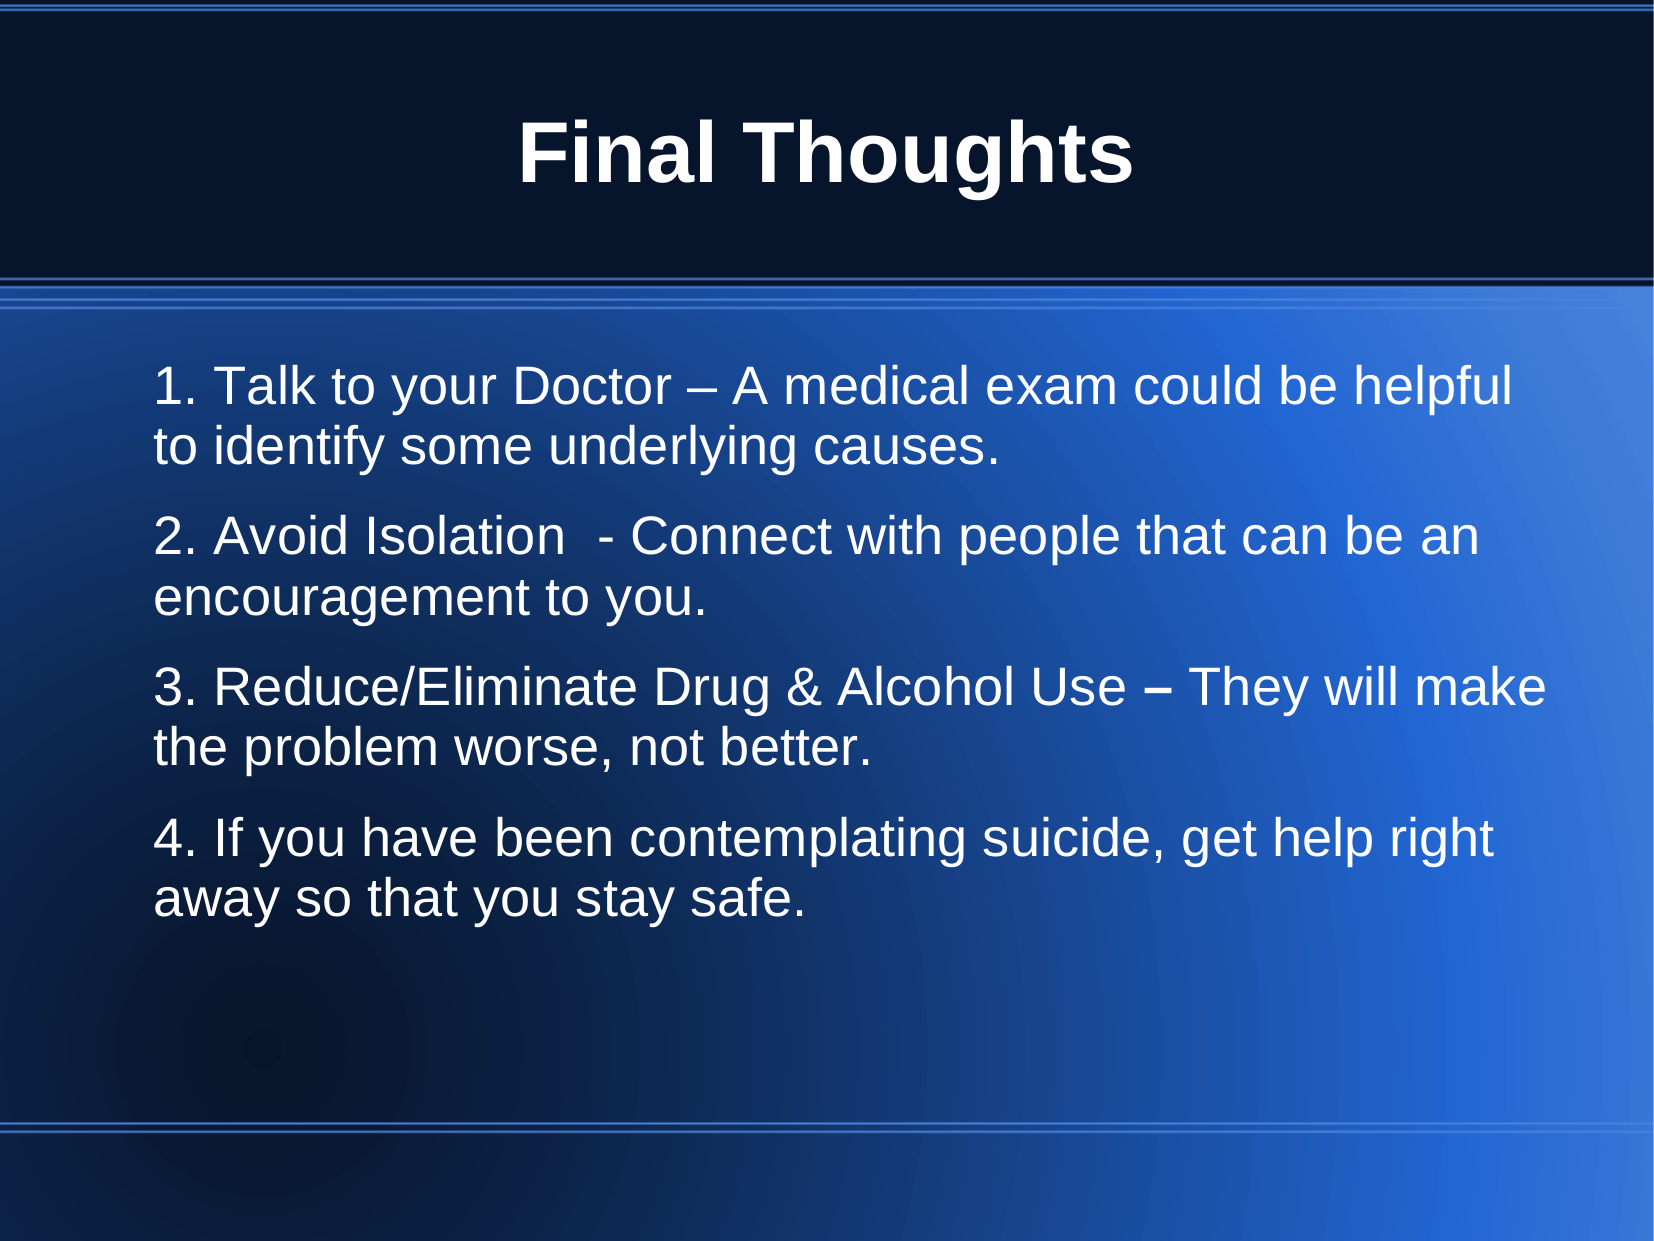

# Final Thoughts
1. Talk to your Doctor – A medical exam could be helpful to identify some underlying causes.
2. Avoid Isolation - Connect with people that can be an encouragement to you.
3. Reduce/Eliminate Drug & Alcohol Use – They will make the problem worse, not better.
4. If you have been contemplating suicide, get help right away so that you stay safe.